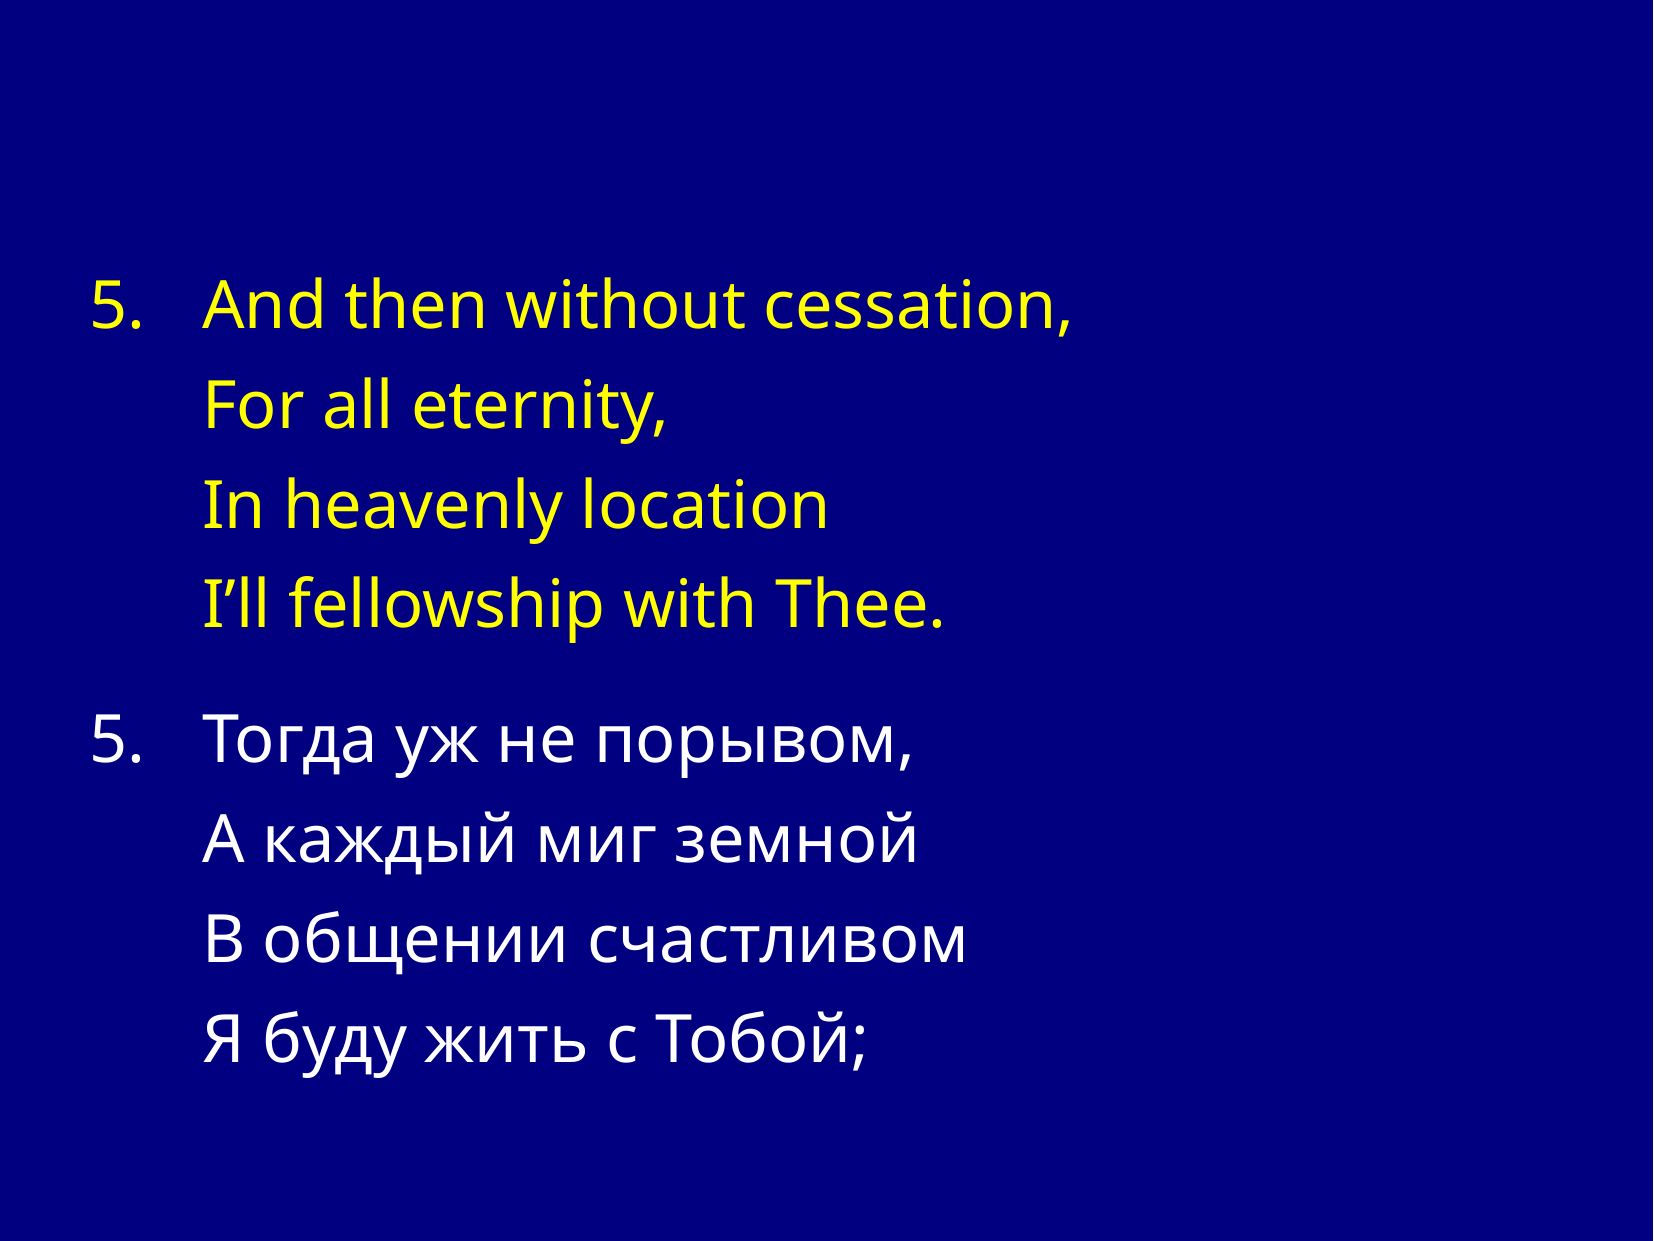

5.	And then without cessation,
	For all eternity,
	In heavenly location
	I’ll fellowship with Thee.
5.	Тогда уж не порывом,
	А каждый миг земной
	В общении счастливом
	Я буду жить с Тобой;